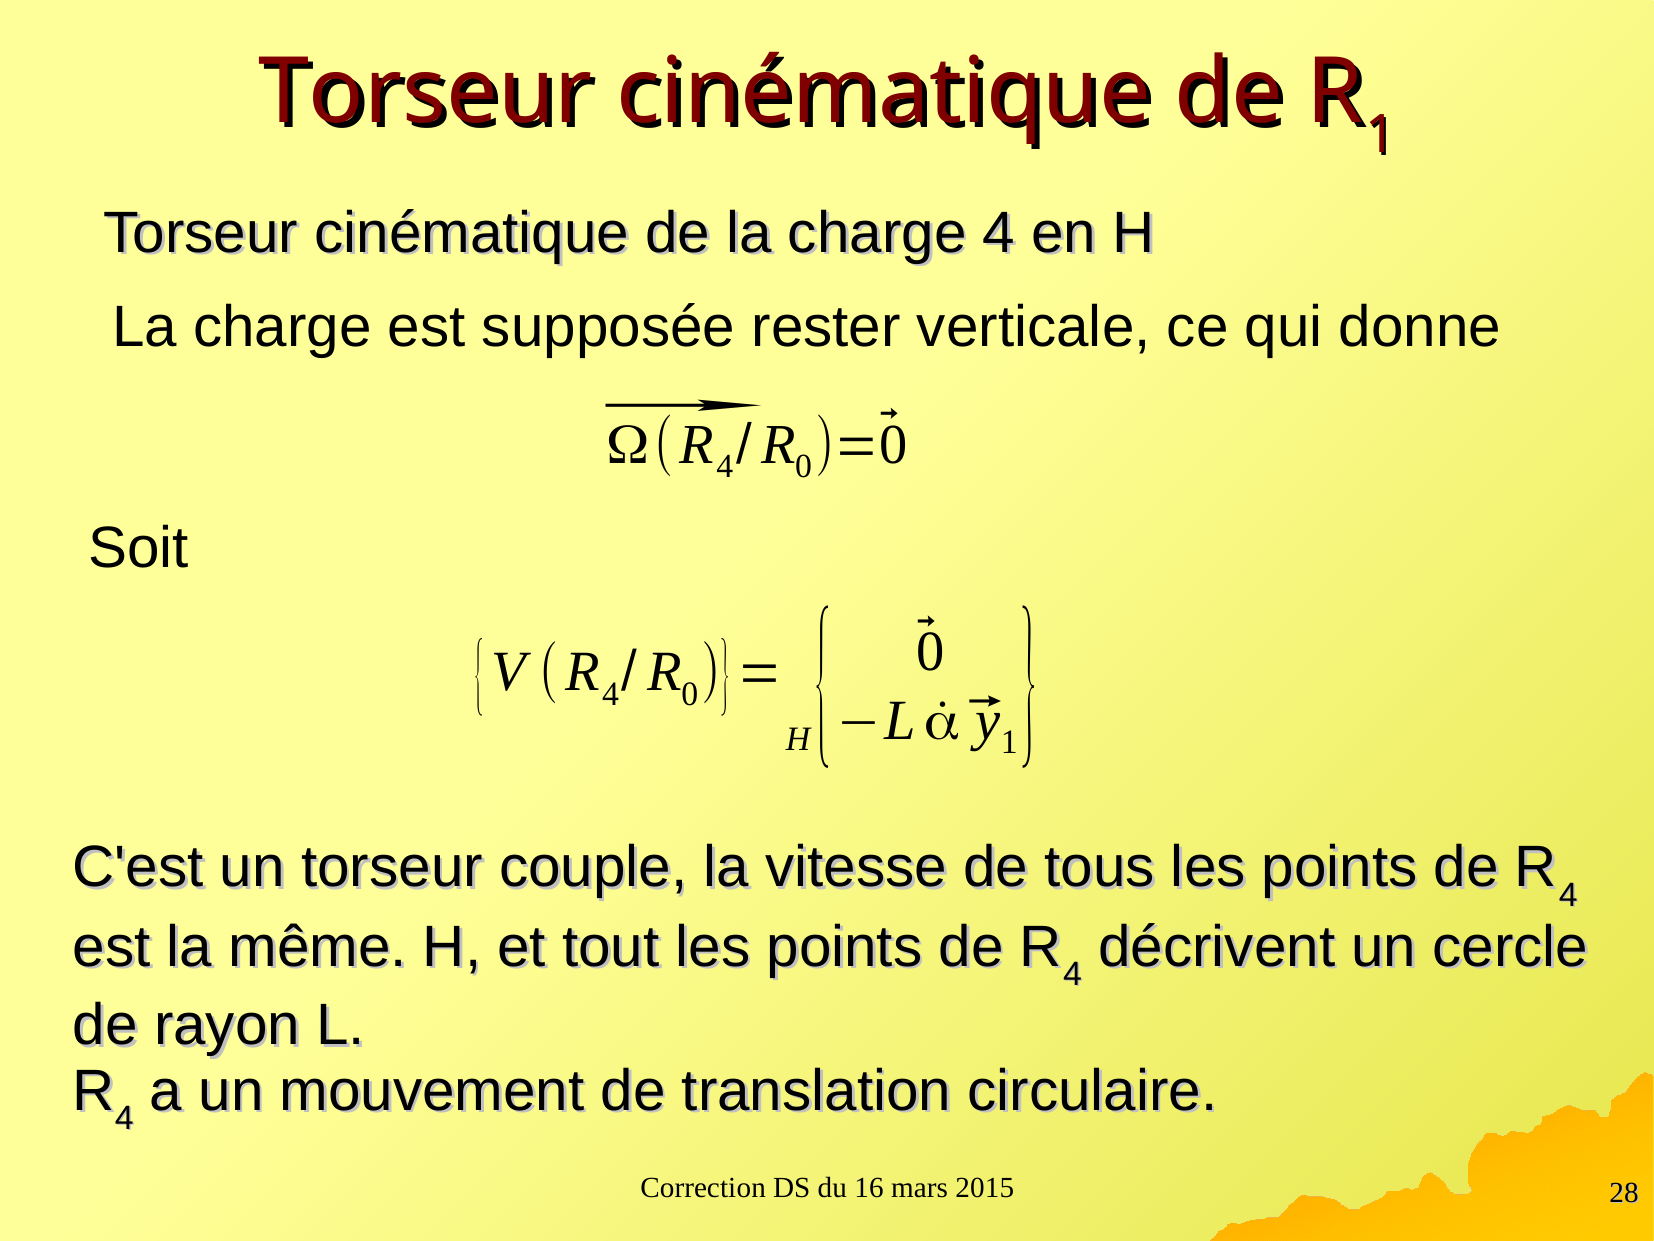

# Torseur cinématique de R1
Torseur cinématique de la charge 4 en H
La charge est supposée rester verticale, ce qui donne
Soit
C'est un torseur couple, la vitesse de tous les points de R4
est la même. H, et tout les points de R4 décrivent un cercle
de rayon L.
R4 a un mouvement de translation circulaire.
Correction DS du 16 mars 2015